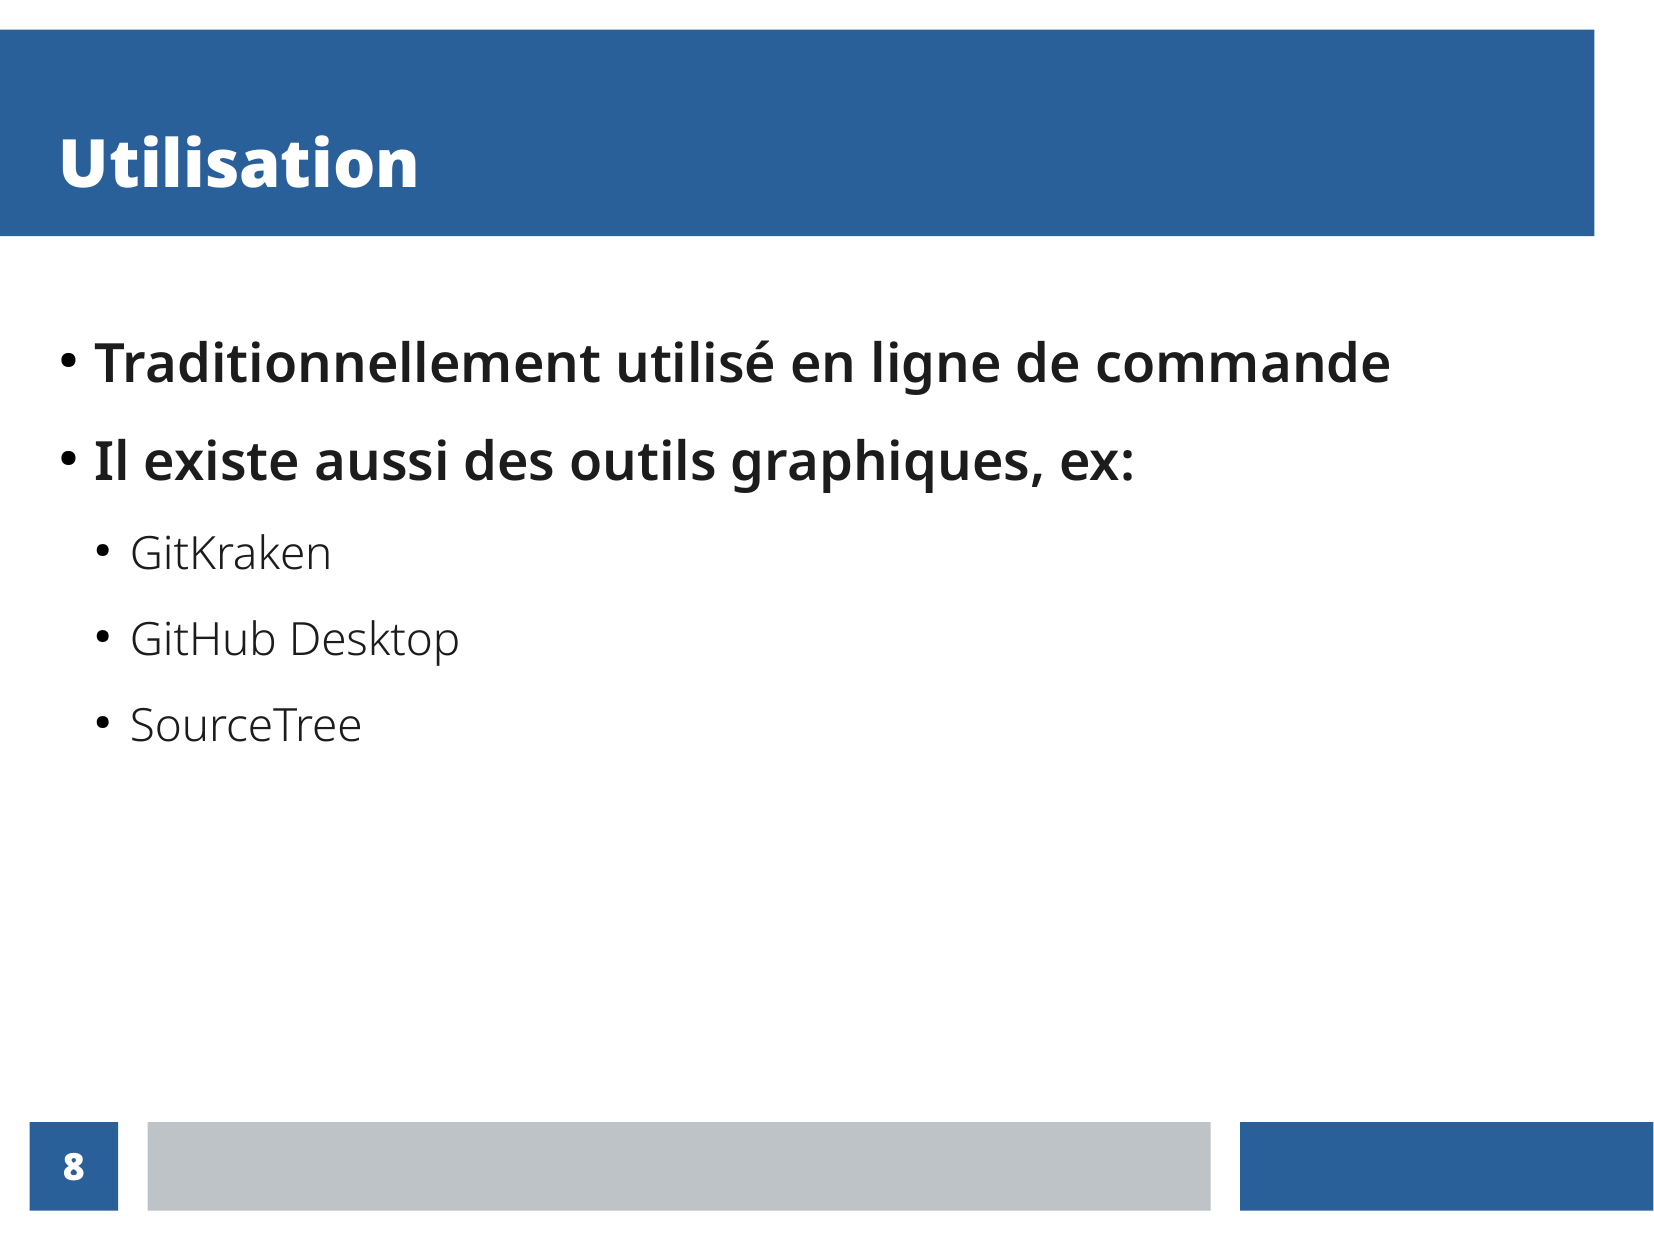

# Utilisation
Traditionnellement utilisé en ligne de commande
Il existe aussi des outils graphiques, ex:
GitKraken
GitHub Desktop
SourceTree
8